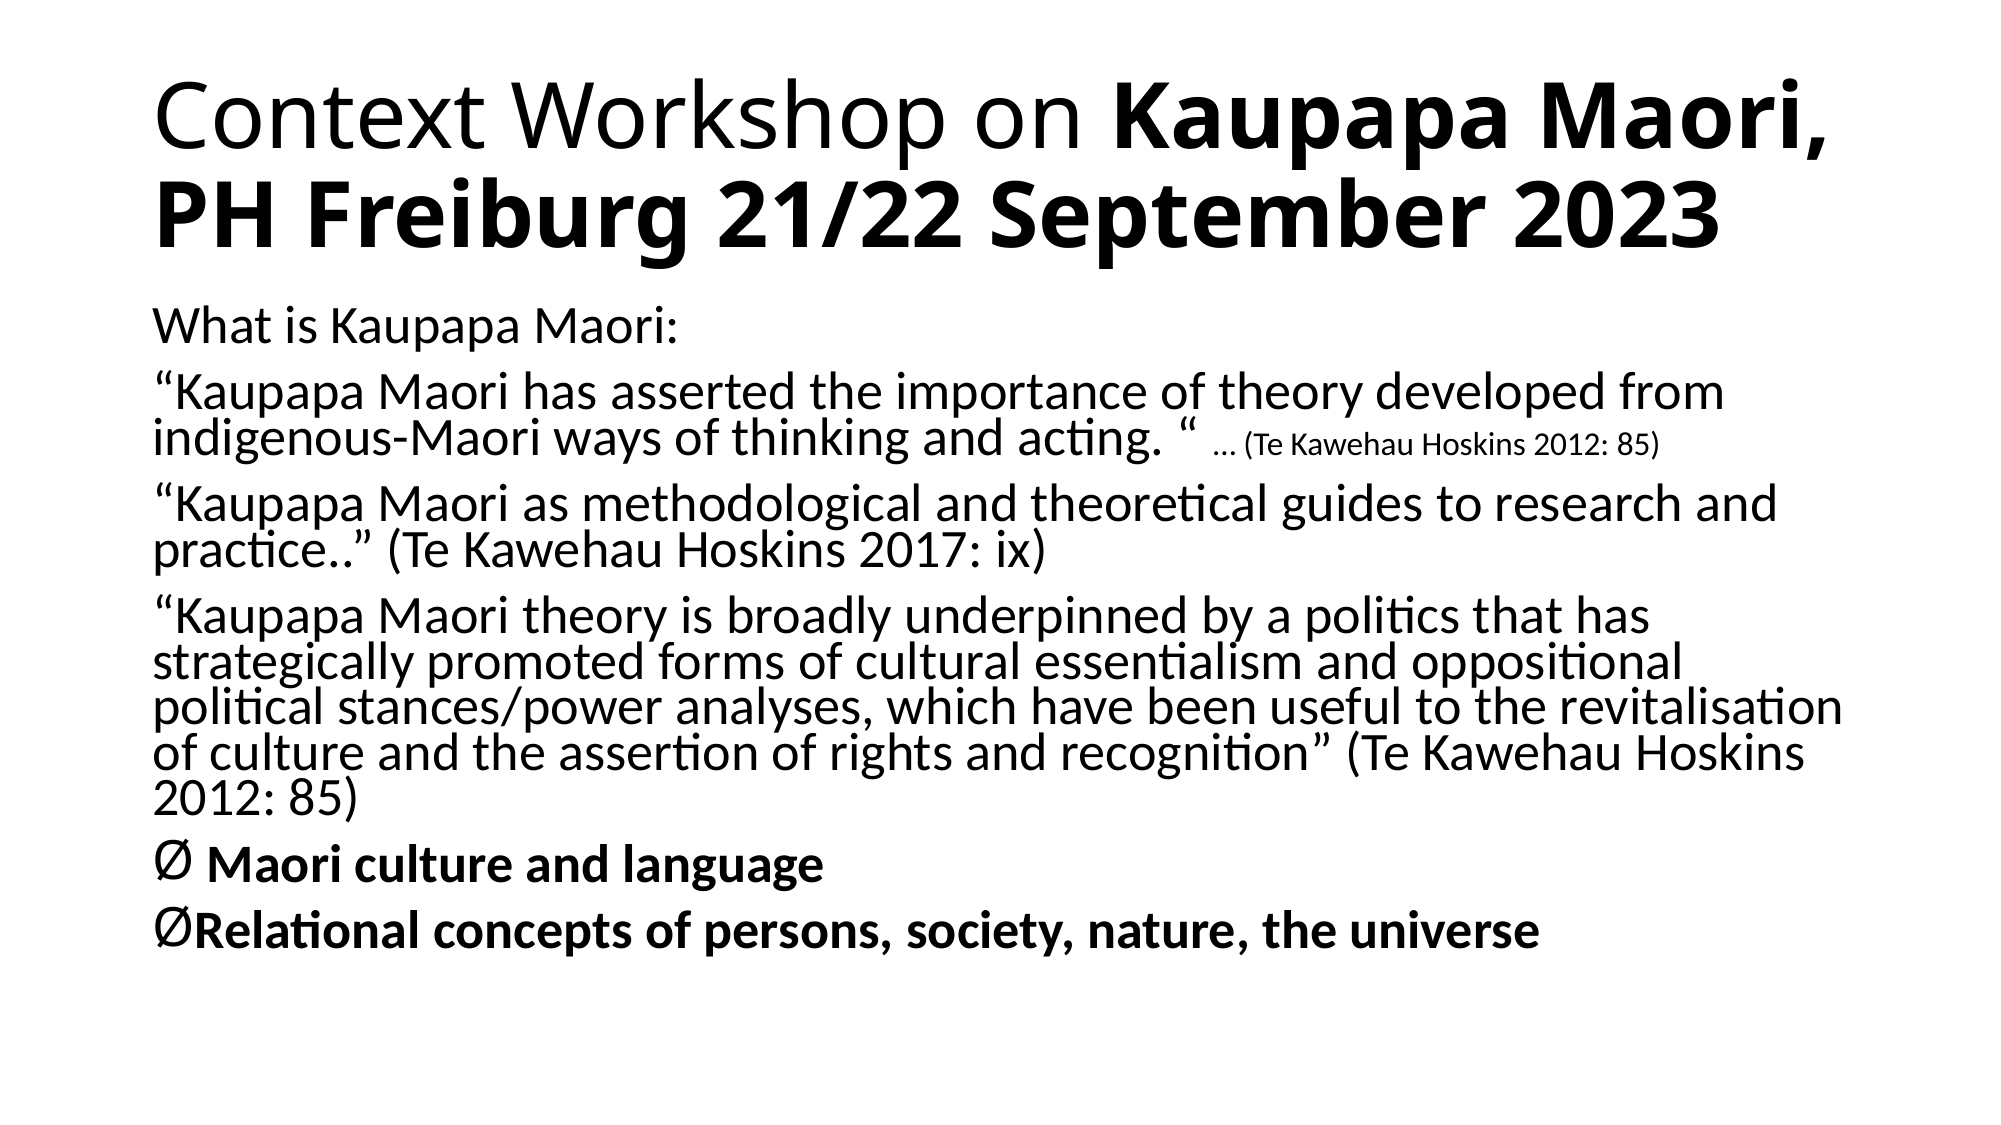

# Context Workshop on Kaupapa Maori, PH Freiburg 21/22 September 2023
What is Kaupapa Maori:
“Kaupapa Maori has asserted the importance of theory developed from indigenous-Maori ways of thinking and acting. “ … (Te Kawehau Hoskins 2012: 85)
“Kaupapa Maori as methodological and theoretical guides to research and practice..” (Te Kawehau Hoskins 2017: ix)
“Kaupapa Maori theory is broadly underpinned by a politics that has strategically promoted forms of cultural essentialism and oppositional political stances/power analyses, which have been useful to the revitalisation of culture and the assertion of rights and recognition” (Te Kawehau Hoskins 2012: 85)
 Maori culture and language
Relational concepts of persons, society, nature, the universe